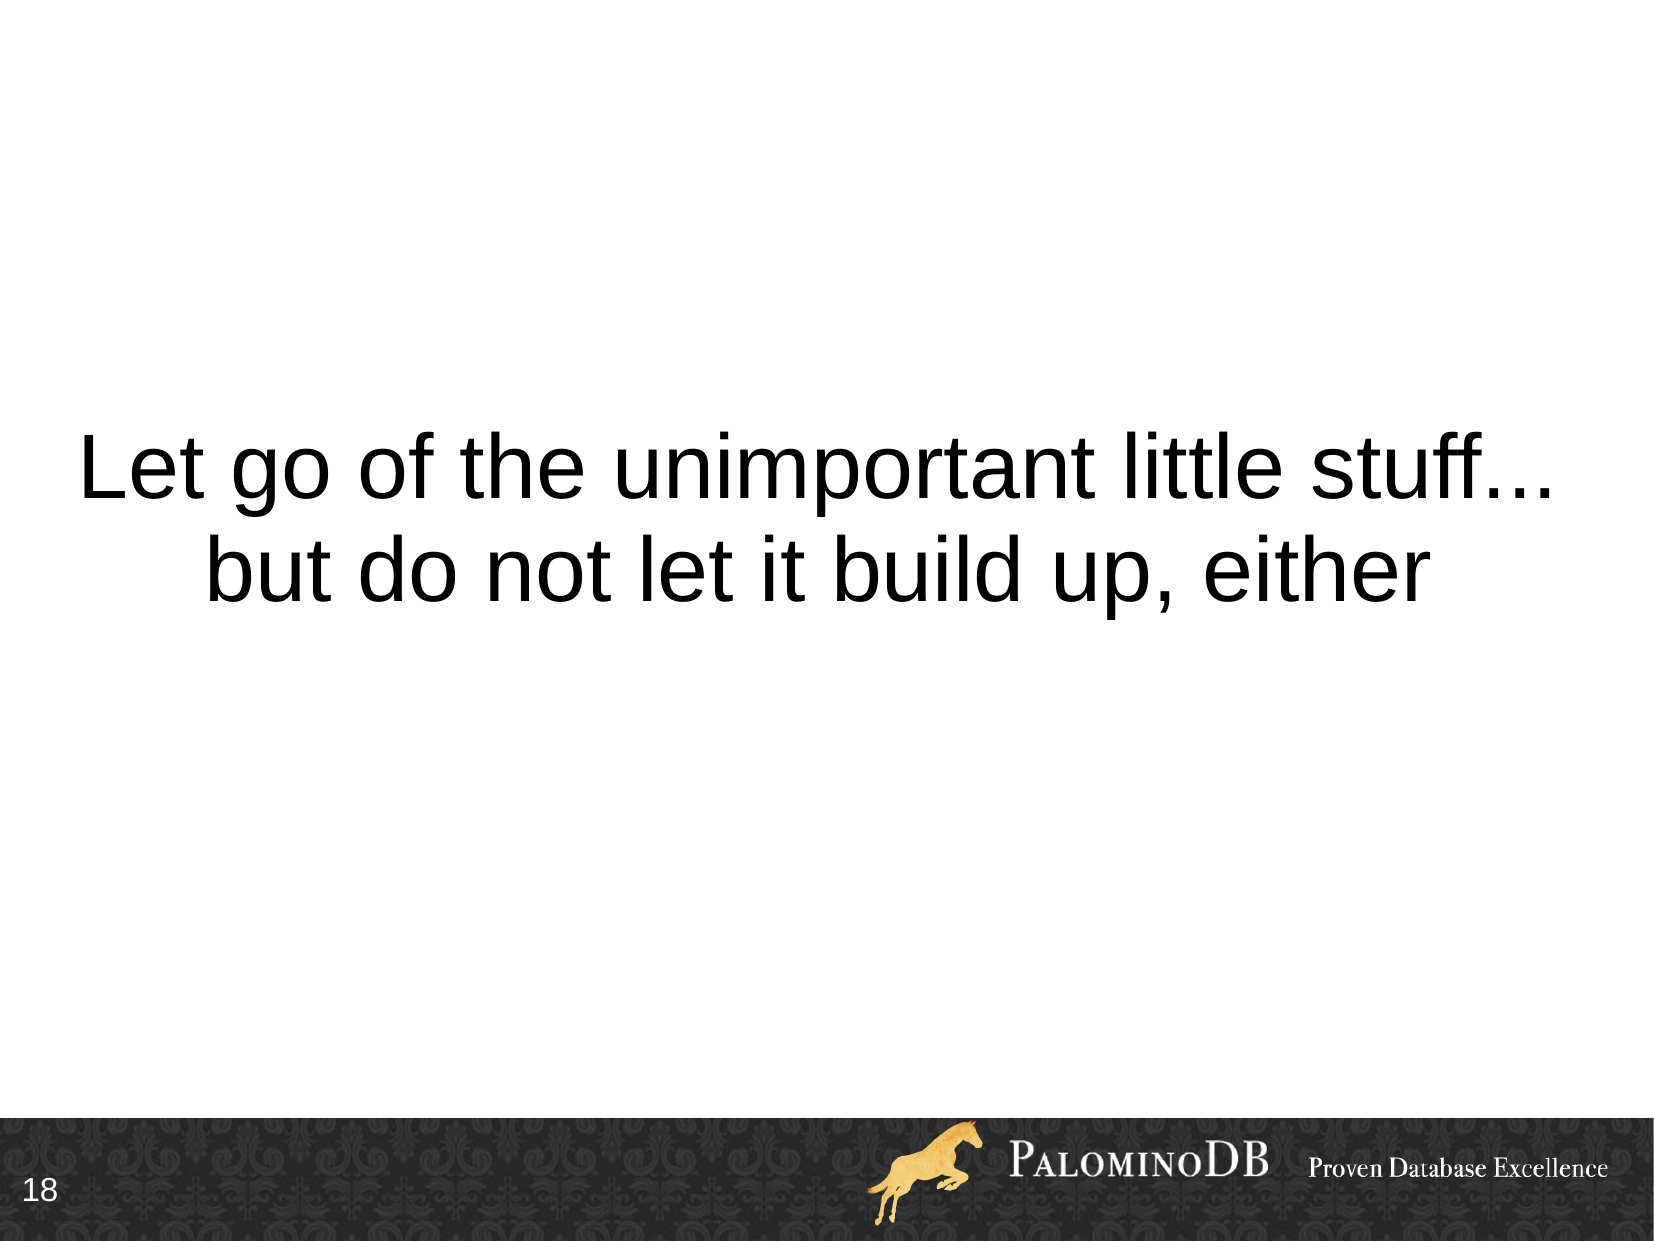

# Let go of the unimportant little stuff... but do not let it build up, either